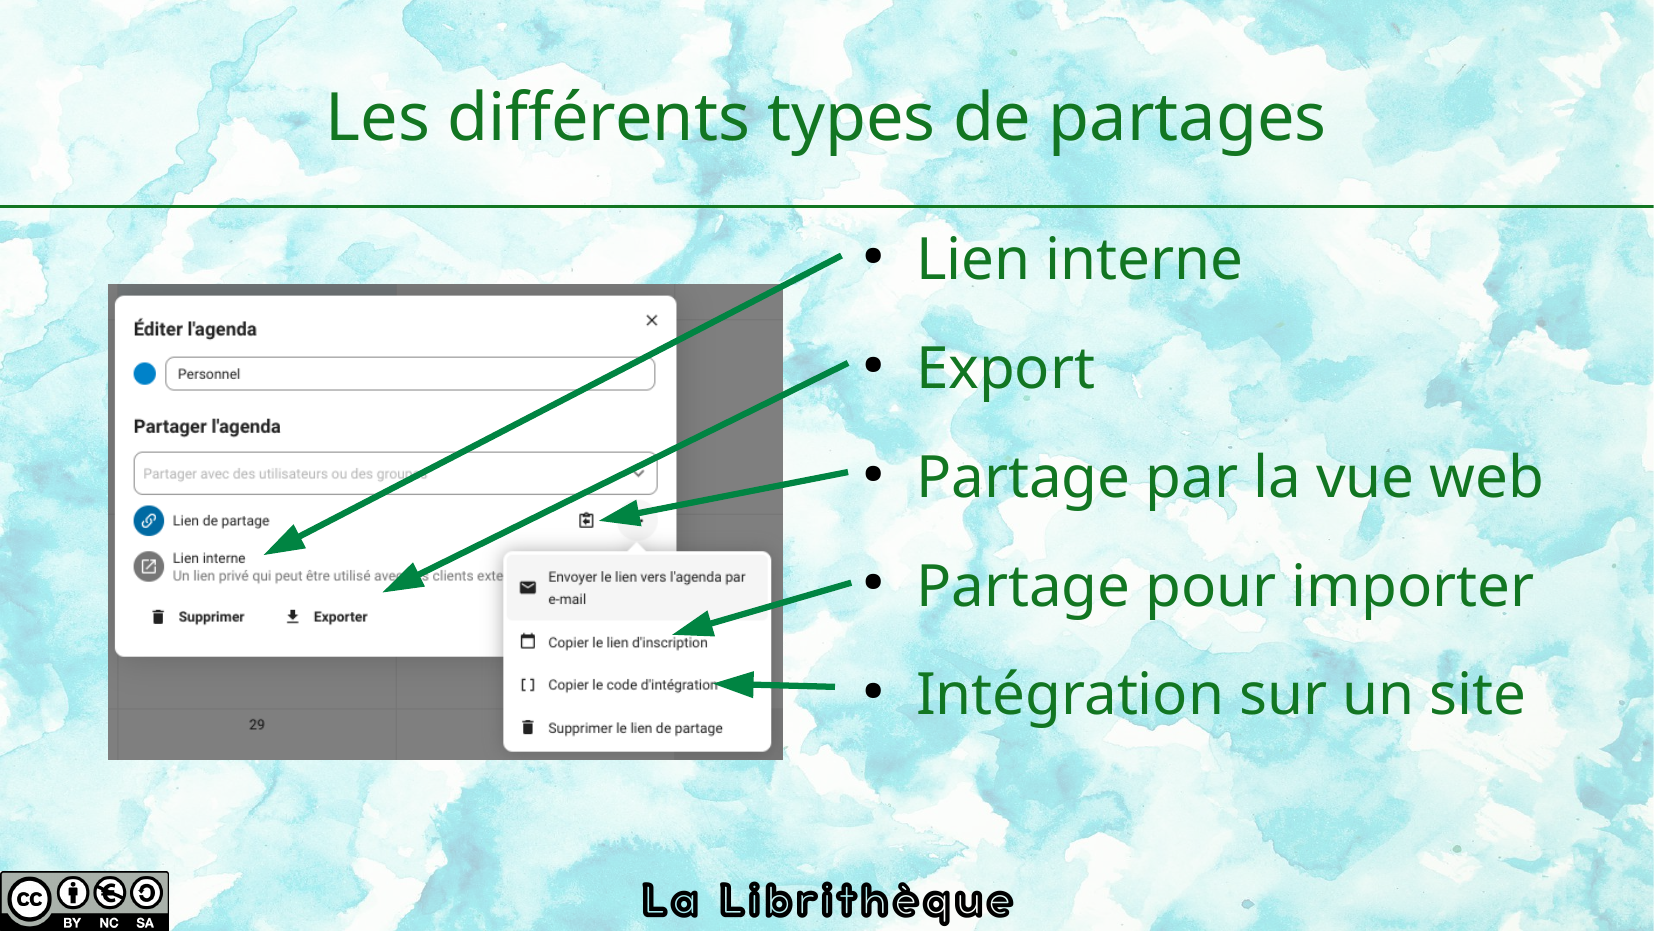

# Les différents types de partages
Lien interne
Export
Partage par la vue web
Partage pour importer
Intégration sur un site